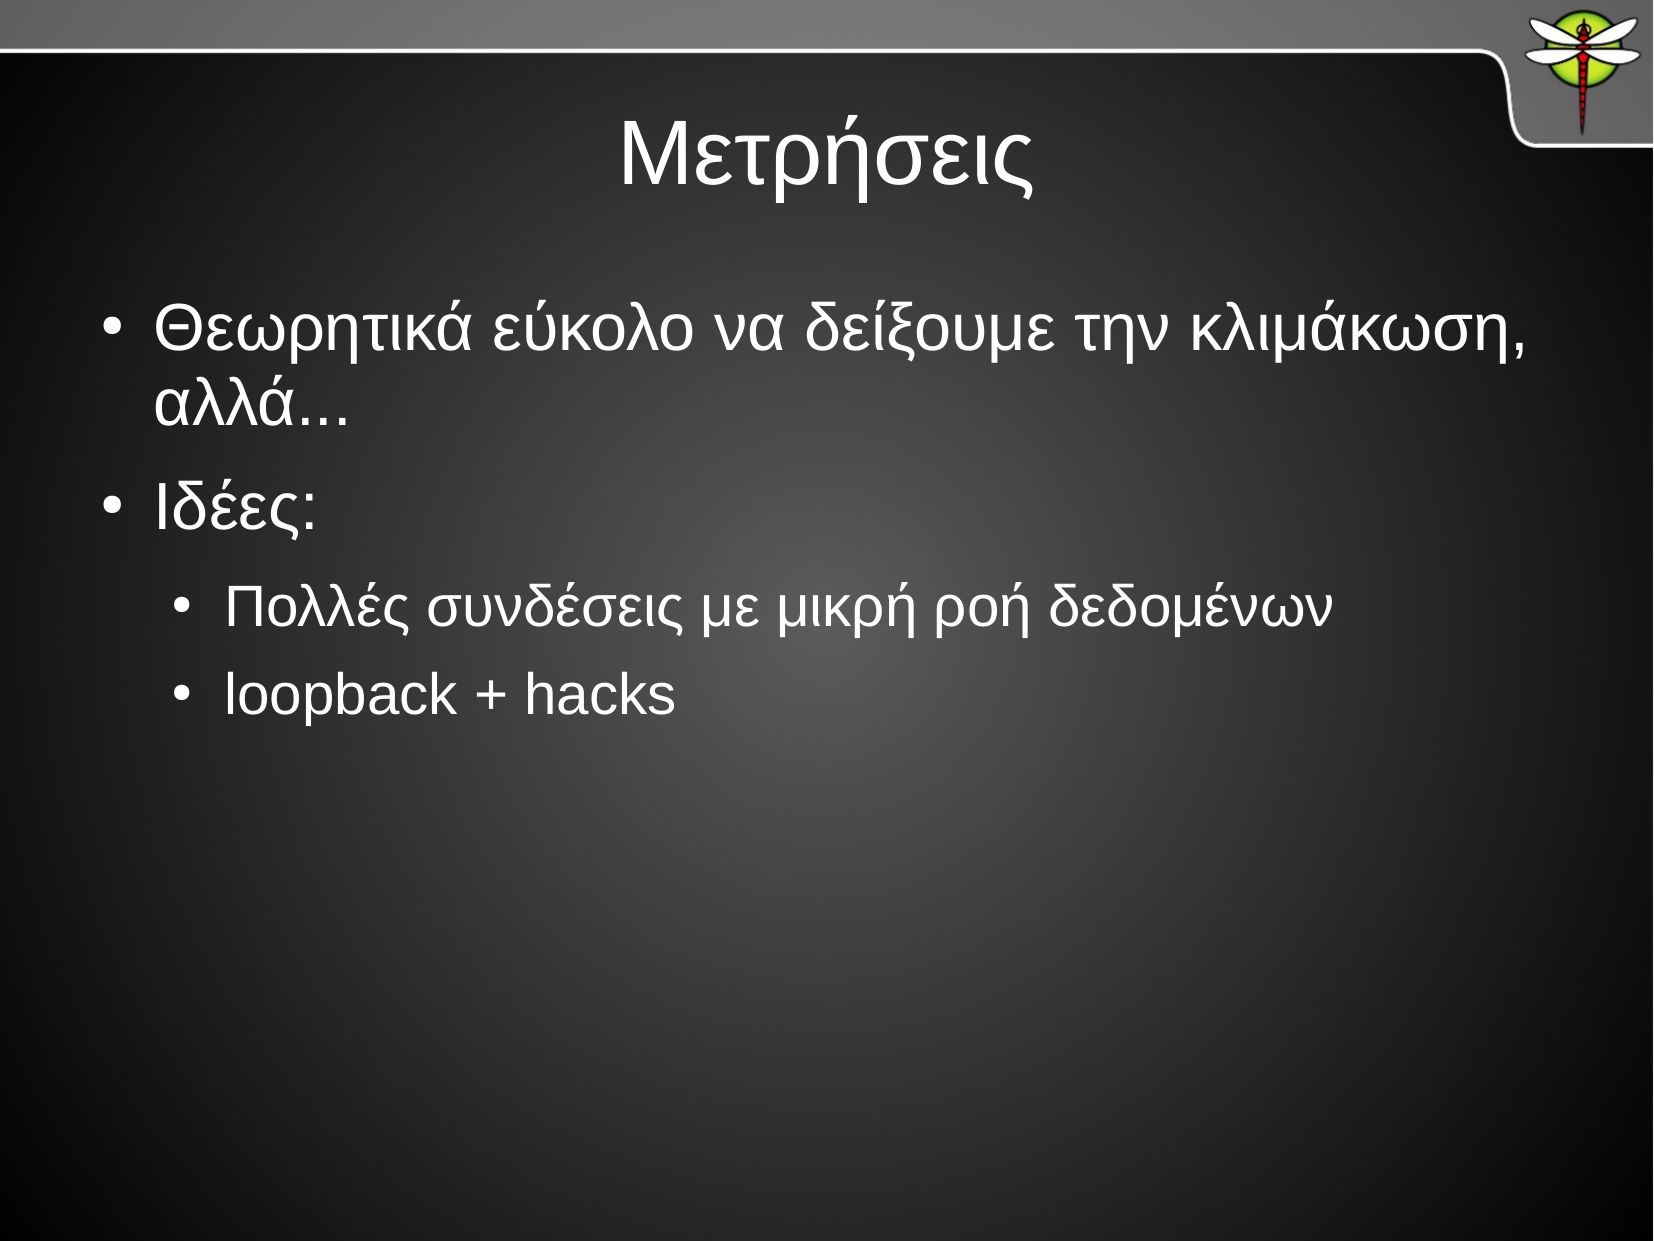

# Μετρήσεις
Θεωρητικά εύκολο να δείξουμε την κλιμάκωση, αλλά...
Ιδέες:
Πολλές συνδέσεις με μικρή ροή δεδομένων
loopback + hacks